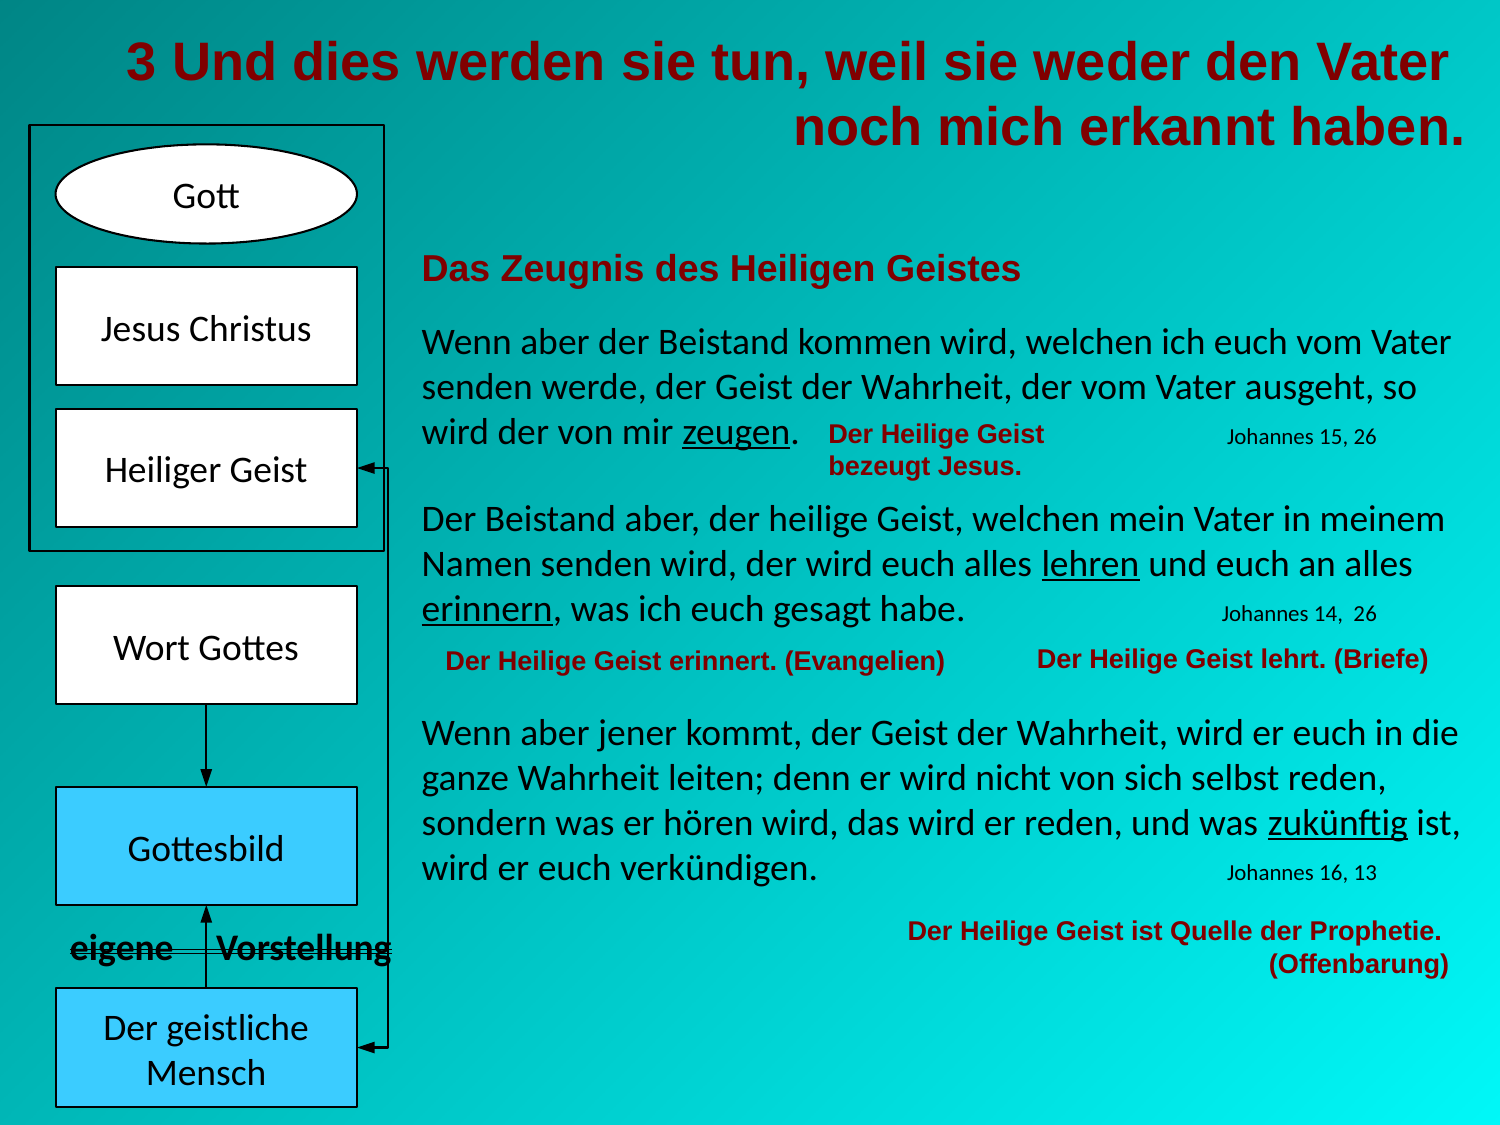

3 Und dies werden sie tun, weil sie weder den Vater
noch mich erkannt haben.
Gott
Das Zeugnis des Heiligen Geistes
Jesus Christus
Wenn aber der Beistand kommen wird, welchen ich euch vom Vater senden werde, der Geist der Wahrheit, der vom Vater ausgeht, so wird der von mir zeugen.	Johannes 15, 26
Heiliger Geist
Der Heilige Geist
bezeugt Jesus.
Der Beistand aber, der heilige Geist, welchen mein Vater in meinem Namen senden wird, der wird euch alles lehren und euch an alles erinnern, was ich euch gesagt habe. 	Johannes 14, 26
Wort Gottes
Der Heilige Geist lehrt. (Briefe)
Der Heilige Geist erinnert. (Evangelien)
Wenn aber jener kommt, der Geist der Wahrheit, wird er euch in die ganze Wahrheit leiten; denn er wird nicht von sich selbst reden, sondern was er hören wird, das wird er reden, und was zukünftig ist, wird er euch verkündigen.	Johannes 16, 13
Gottesbild
Der Heilige Geist ist Quelle der Prophetie.
(Offenbarung)
eigene Vorstellung
Der geistliche Mensch